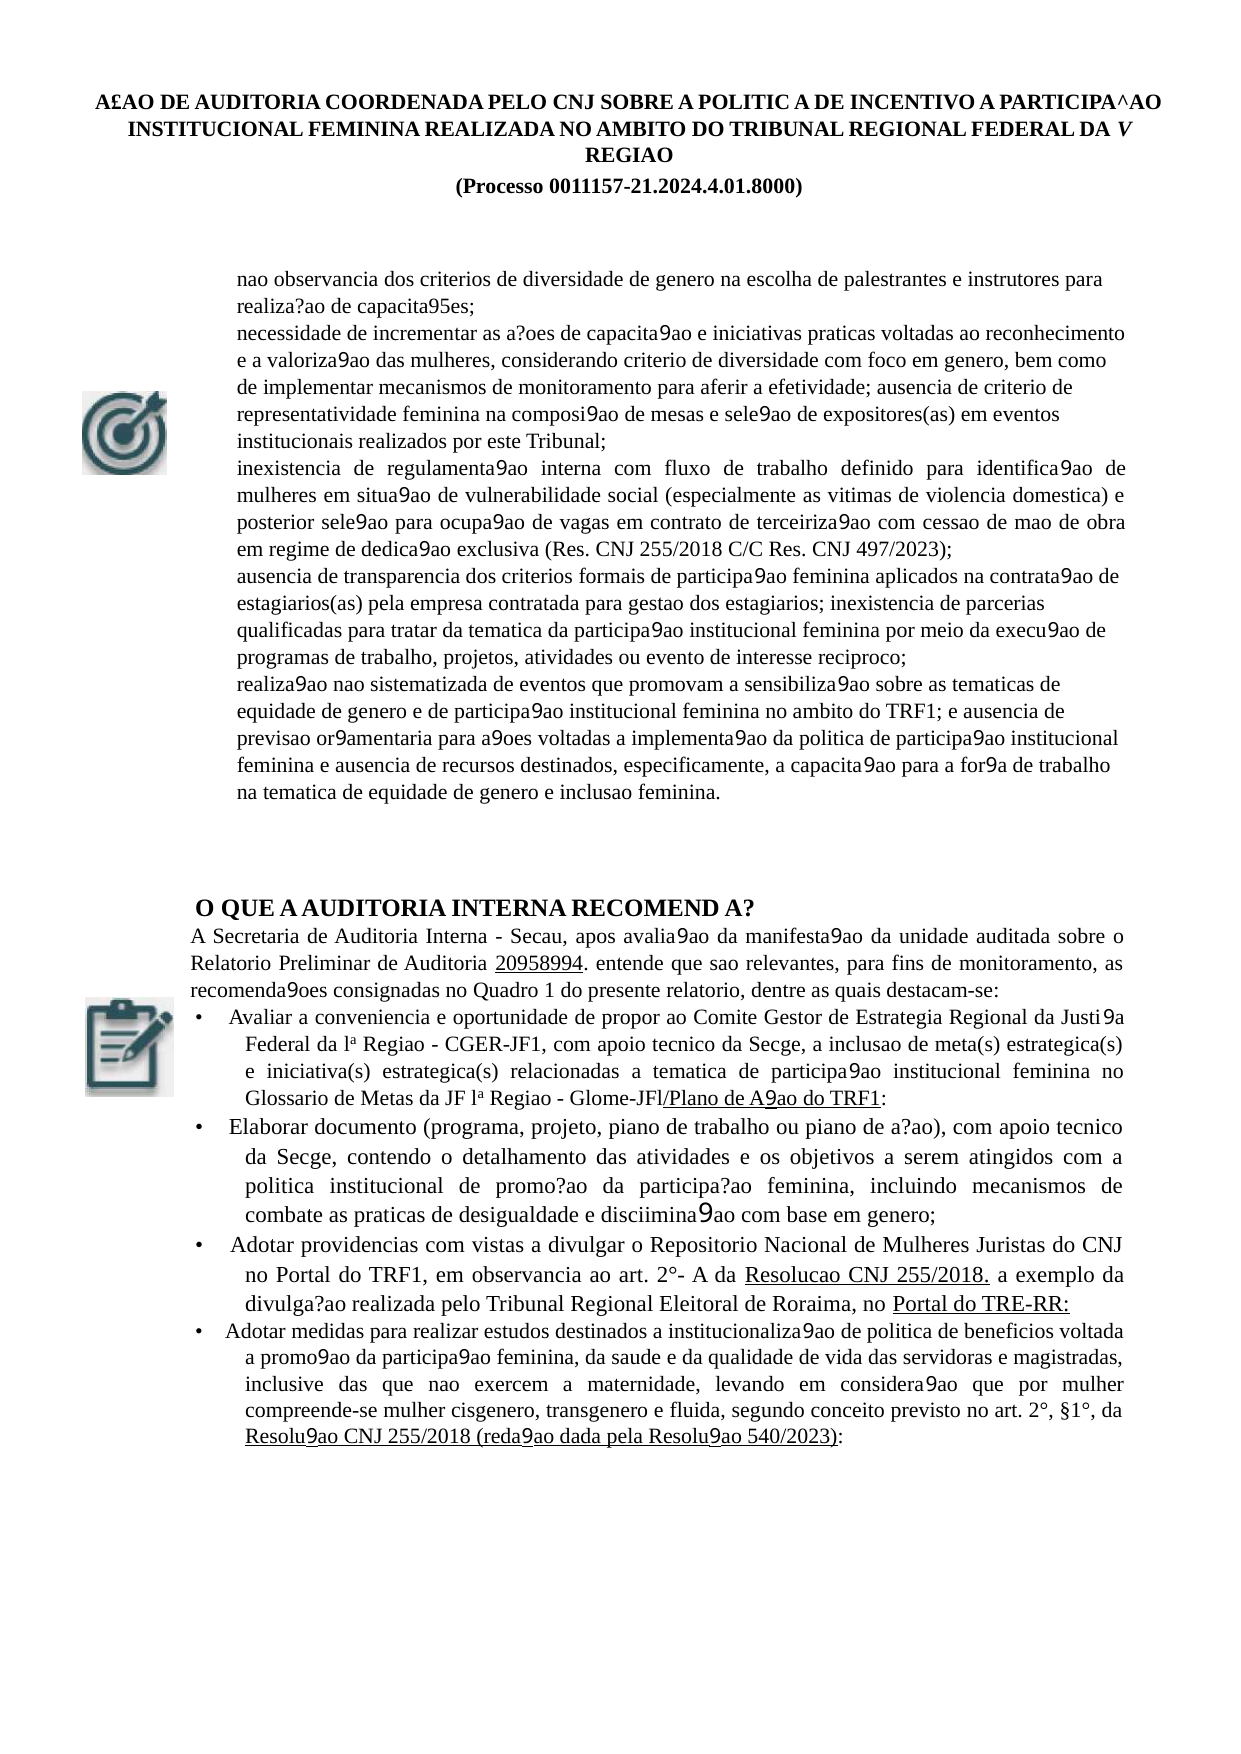

A£AO DE AUDITORIA COORDENADA PELO CNJ SOBRE A POLITIC A DE INCENTIVO A PARTICIPA^AO INSTITUCIONAL FEMININA REALIZADA NO AMBITO DO TRIBUNAL REGIONAL FEDERAL DA V
regiAo
(Processo 0011157-21.2024.4.01.8000)
nao observancia dos criterios de diversidade de genero na escolha de palestrantes e instrutores para realiza?ao de capacita95es;
necessidade de incrementar as a?oes de capacita9ao e iniciativas praticas voltadas ao reconhecimento e a valoriza9ao das mulheres, considerando criterio de diversidade com foco em genero, bem como de implementar mecanismos de monitoramento para aferir a efetividade; ausencia de criterio de representatividade feminina na composi9ao de mesas e sele9ao de expositores(as) em eventos institucionais realizados por este Tribunal;
inexistencia de regulamenta9ao interna com fluxo de trabalho definido para identifica9ao de mulheres em situa9ao de vulnerabilidade social (especialmente as vitimas de violencia domestica) e posterior sele9ao para ocupa9ao de vagas em contrato de terceiriza9ao com cessao de mao de obra em regime de dedica9ao exclusiva (Res. CNJ 255/2018 C/C Res. CNJ 497/2023);
ausencia de transparencia dos criterios formais de participa9ao feminina aplicados na contrata9ao de estagiarios(as) pela empresa contratada para gestao dos estagiarios; inexistencia de parcerias qualificadas para tratar da tematica da participa9ao institucional feminina por meio da execu9ao de programas de trabalho, projetos, atividades ou evento de interesse reciproco;
realiza9ao nao sistematizada de eventos que promovam a sensibiliza9ao sobre as tematicas de equidade de genero e de participa9ao institucional feminina no ambito do TRF1; e ausencia de previsao or9amentaria para a9oes voltadas a implementa9ao da politica de participa9ao institucional feminina e ausencia de recursos destinados, especificamente, a capacita9ao para a for9a de trabalho na tematica de equidade de genero e inclusao feminina.
O QUE A AUDITORIA INTERNA RECOMEND A?
A Secretaria de Auditoria Interna - Secau, apos avalia9ao da manifesta9ao da unidade auditada sobre o Relatorio Preliminar de Auditoria 20958994. entende que sao relevantes, para fins de monitoramento, as recomenda9oes consignadas no Quadro 1 do presente relatorio, dentre as quais destacam-se:
• Avaliar a conveniencia e oportunidade de propor ao Comite Gestor de Estrategia Regional da Justi9a Federal da la Regiao - CGER-JF1, com apoio tecnico da Secge, a inclusao de meta(s) estrategica(s) e iniciativa(s) estrategica(s) relacionadas a tematica de participa9ao institucional feminina no Glossario de Metas da JF la Regiao - Glome-JFl/Plano de A9ao do TRF1:
• Elaborar documento (programa, projeto, piano de trabalho ou piano de a?ao), com apoio tecnico da Secge, contendo o detalhamento das atividades e os objetivos a serem atingidos com a politica institucional de promo?ao da participa?ao feminina, incluindo mecanismos de combate as praticas de desigualdade e disciimina9ao com base em genero;
• Adotar providencias com vistas a divulgar o Repositorio Nacional de Mulheres Juristas do CNJ no Portal do TRF1, em observancia ao art. 2°- A da Resolucao CNJ 255/2018. a exemplo da divulga?ao realizada pelo Tribunal Regional Eleitoral de Roraima, no Portal do TRE-RR:
• Adotar medidas para realizar estudos destinados a institucionaliza9ao de politica de beneficios voltada a promo9ao da participa9ao feminina, da saude e da qualidade de vida das servidoras e magistradas, inclusive das que nao exercem a maternidade, levando em considera9ao que por mulher compreende-se mulher cisgenero, transgenero e fluida, segundo conceito previsto no art. 2°, §1°, da Resolu9ao CNJ 255/2018 (reda9ao dada pela Resolu9ao 540/2023):